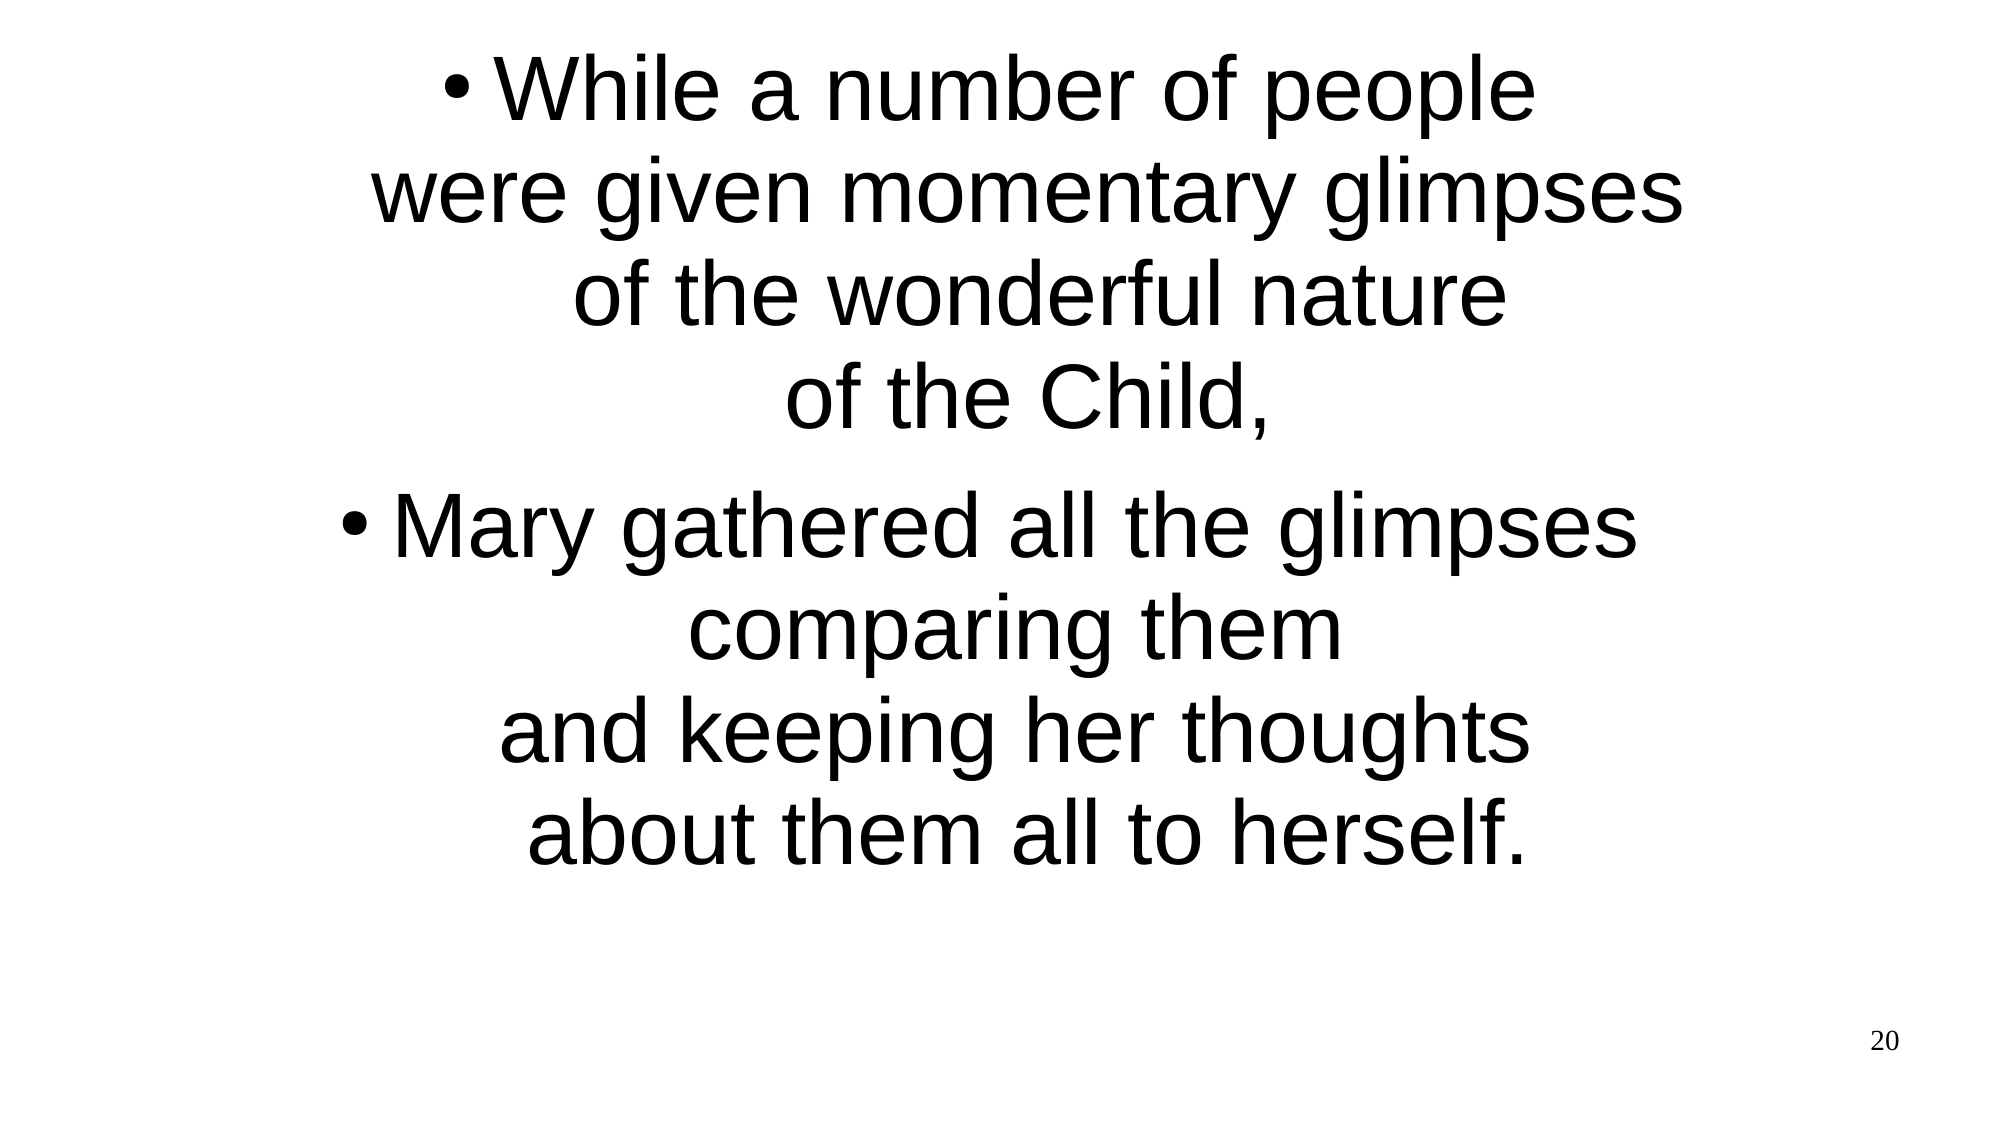

# While a number of people were given momentary glimpses of the wonderful nature of the Child,
Mary gathered all the glimpses
comparing them
and keeping her thoughts
about them all to herself.
20